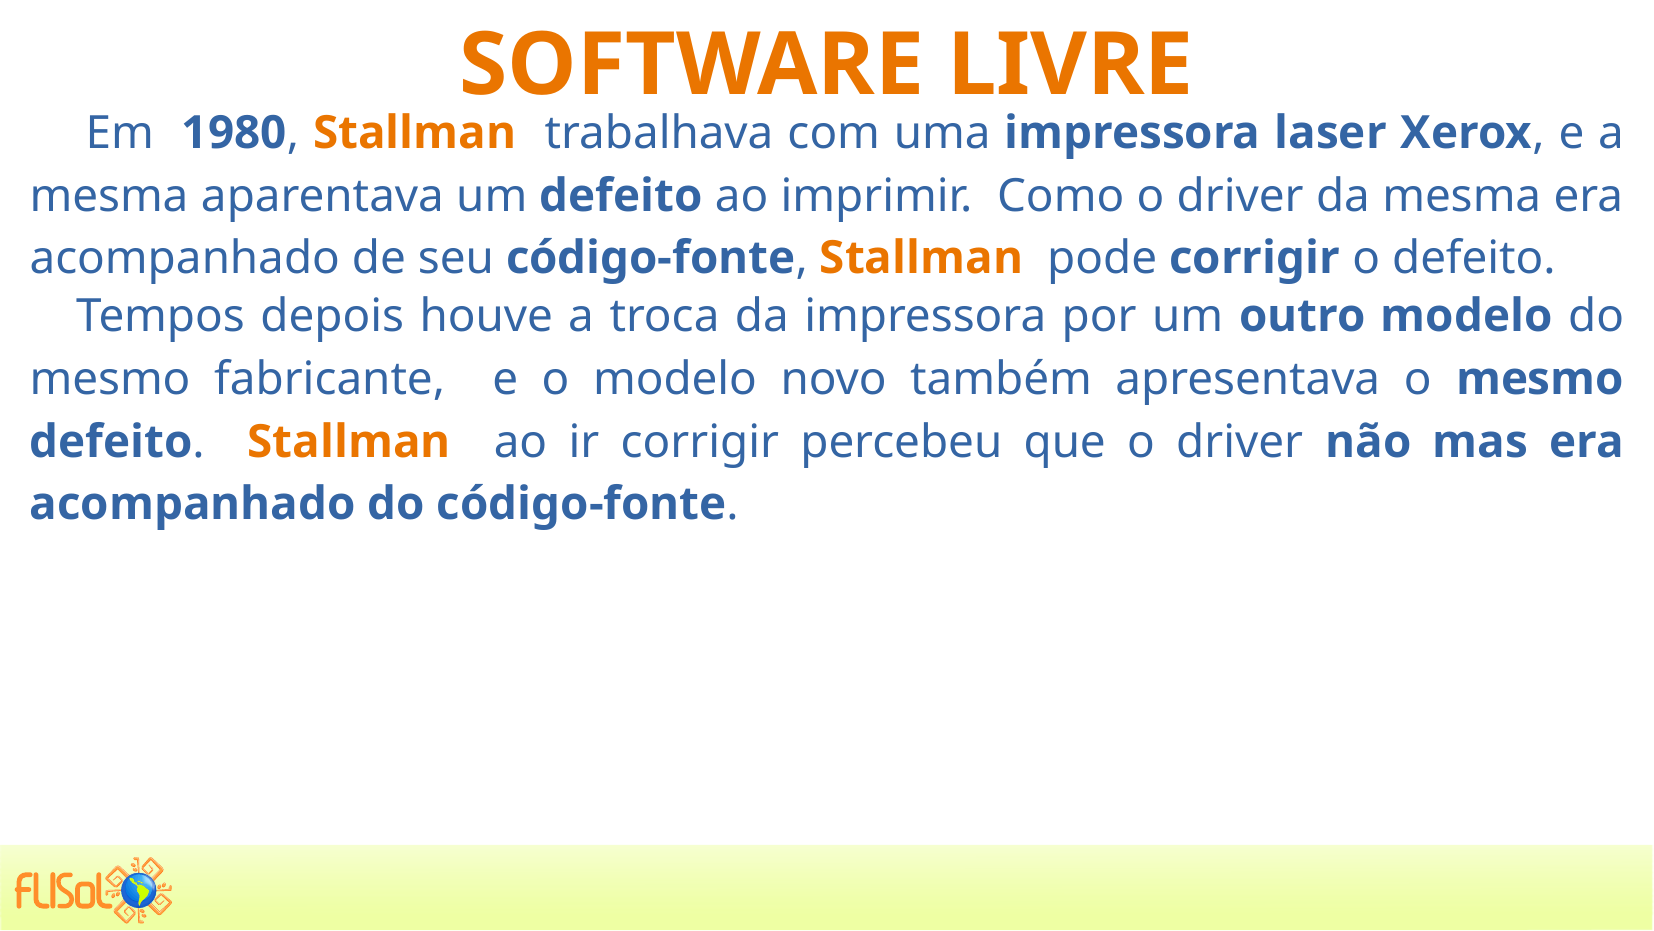

SOFTWARE LIVRE
 Em 1980, Stallman trabalhava com uma impressora laser Xerox, e a mesma aparentava um defeito ao imprimir. Como o driver da mesma era acompanhado de seu código-fonte, Stallman pode corrigir o defeito.
 Tempos depois houve a troca da impressora por um outro modelo do mesmo fabricante, e o modelo novo também apresentava o mesmo defeito. Stallman ao ir corrigir percebeu que o driver não mas era acompanhado do código-fonte.